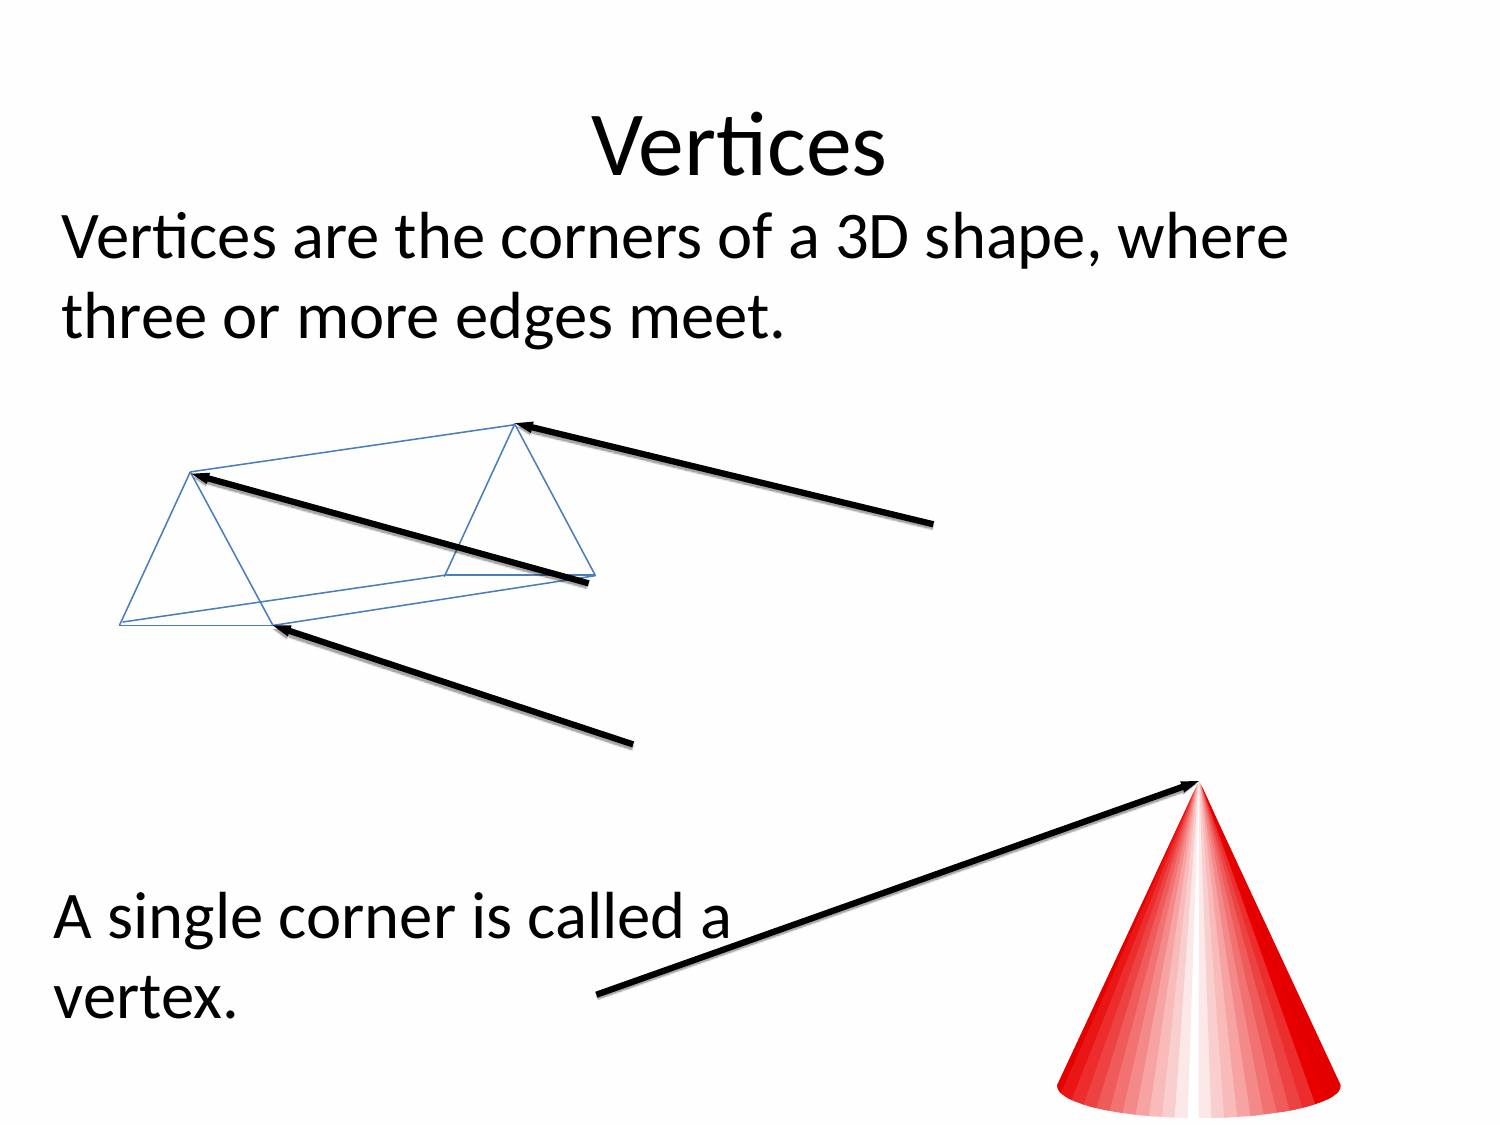

# Vertices
Vertices are the corners of a 3D shape, where three or more edges meet.
A single corner is called a vertex.